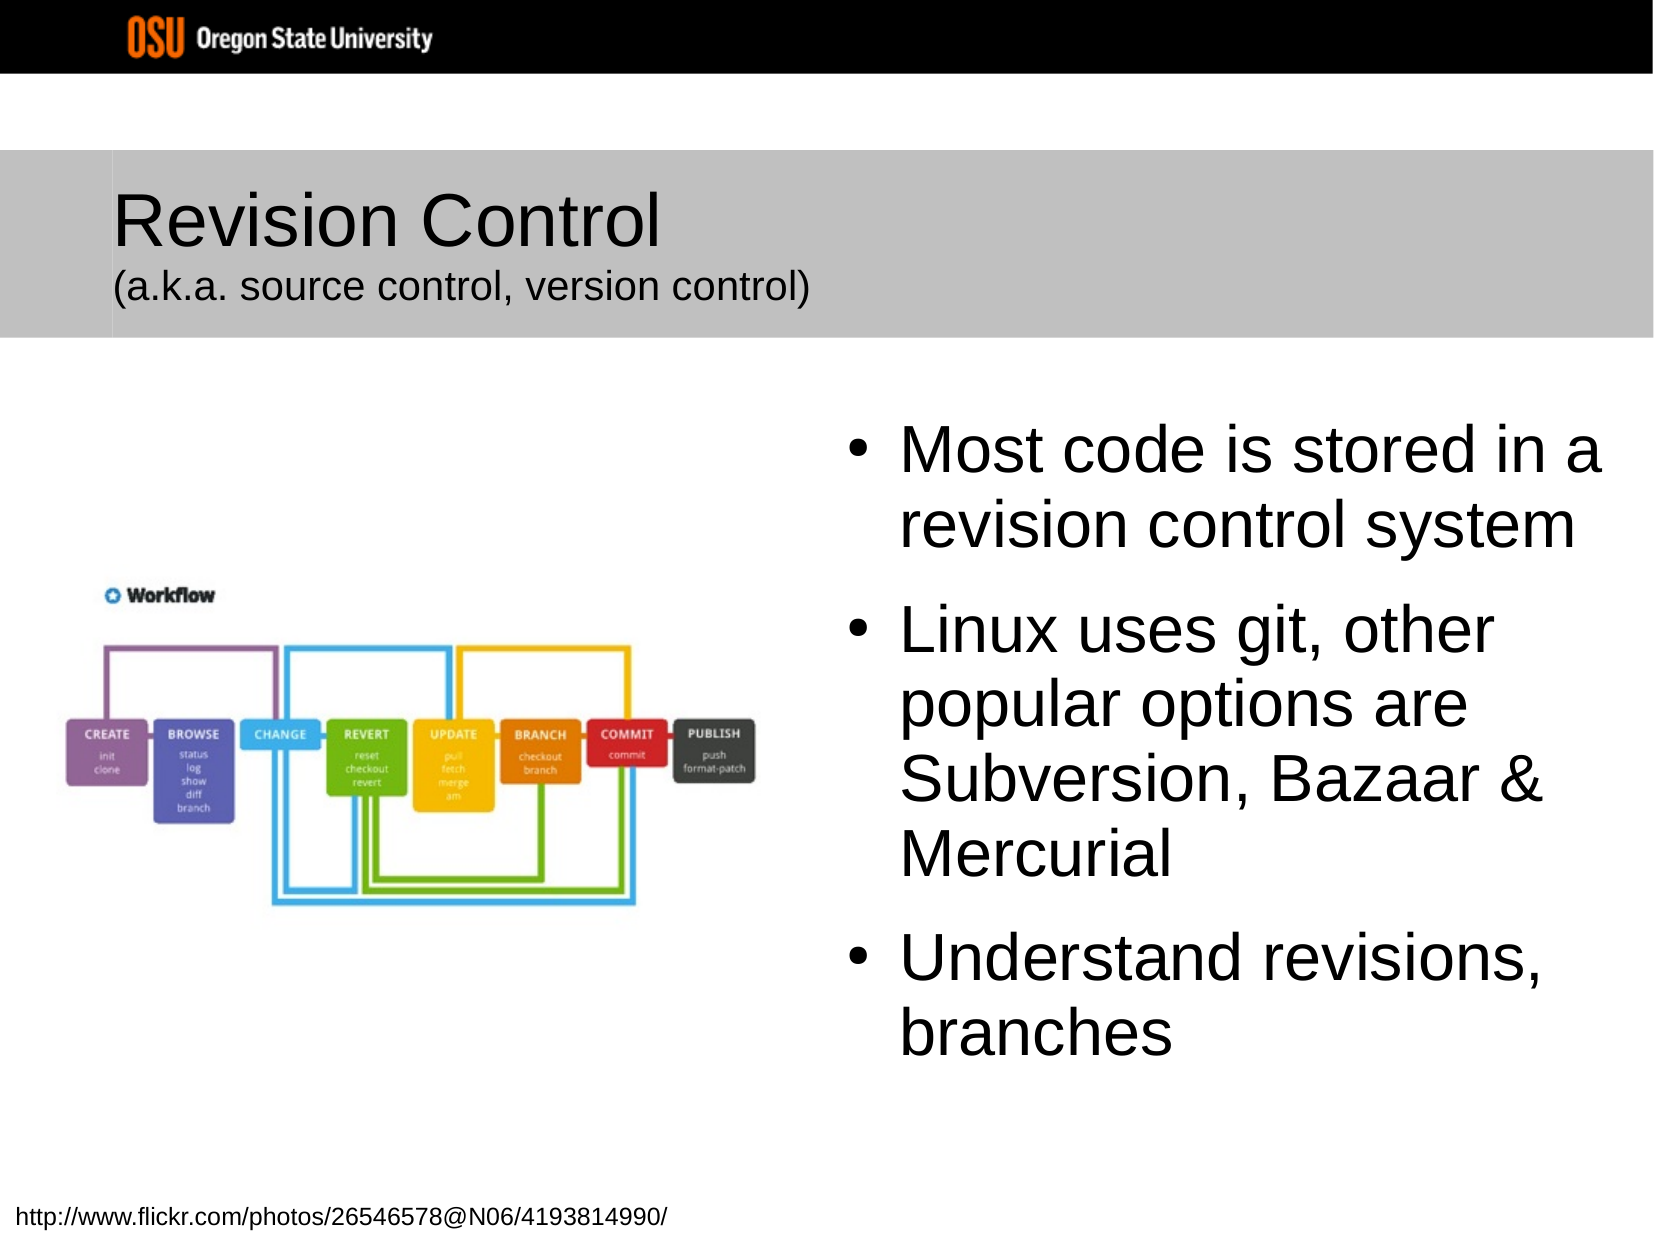

# Revision Control
(a.k.a. source control, version control)
Most code is stored in a revision control system
Linux uses git, other popular options are Subversion, Bazaar & Mercurial
Understand revisions, branches
http://www.flickr.com/photos/26546578@N06/4193814990/